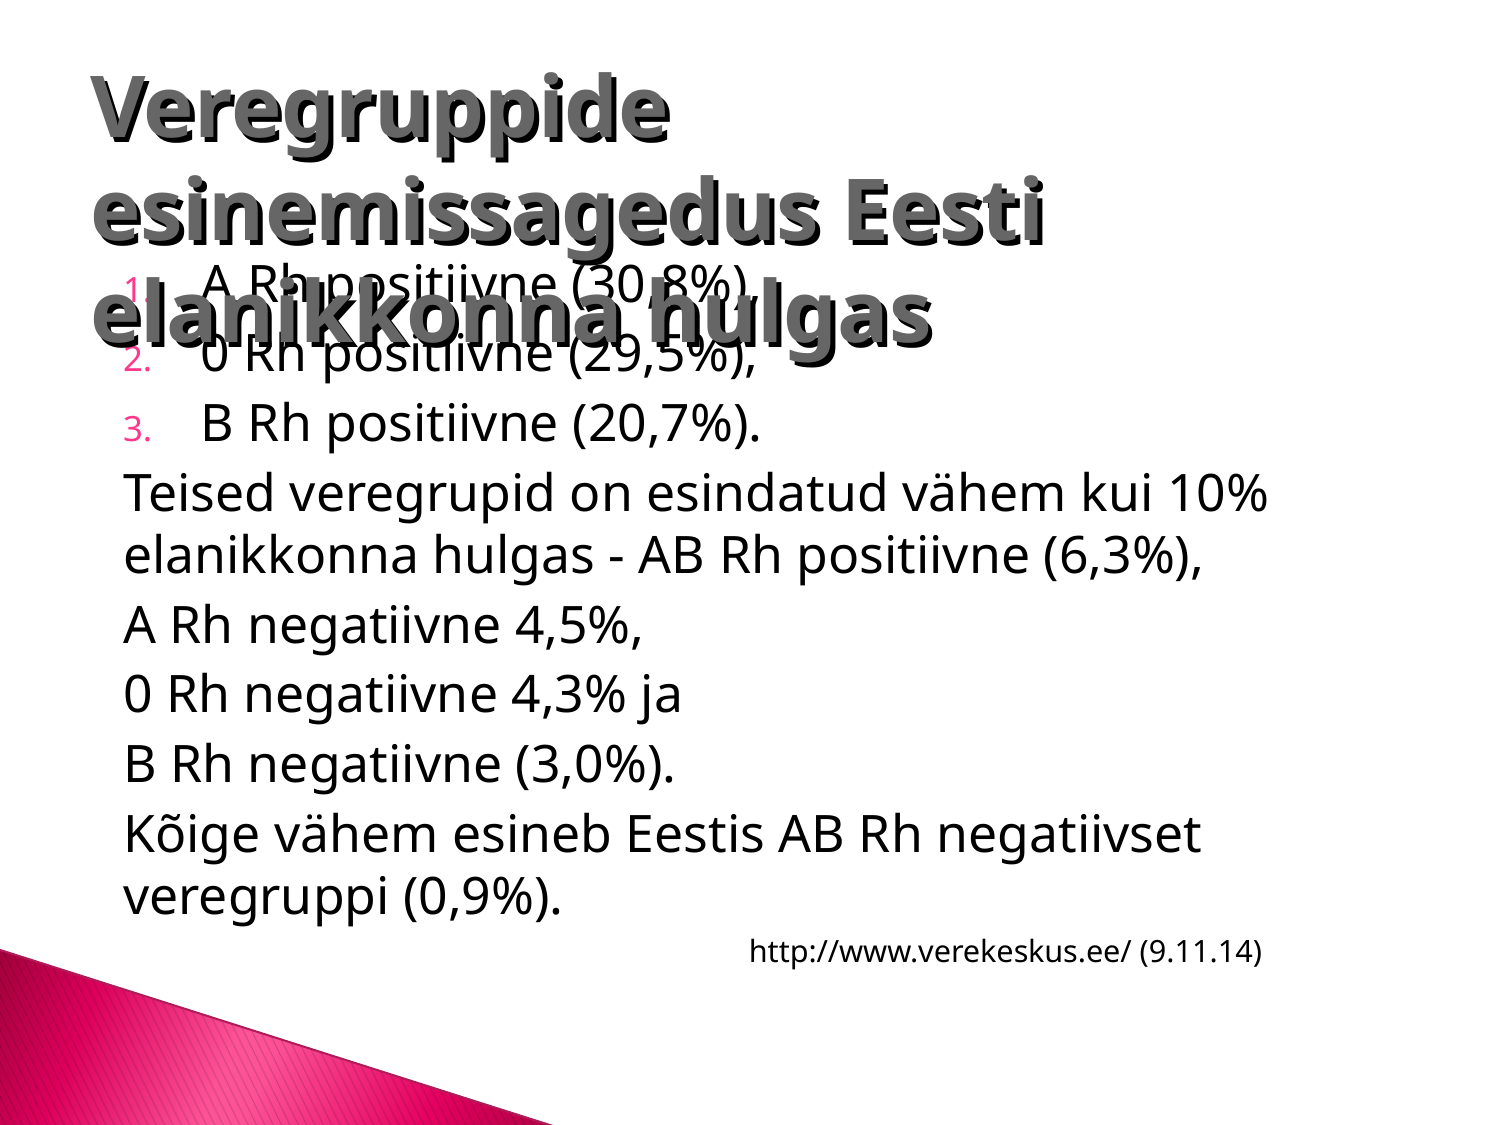

Veregruppide esinemissagedus Eesti elanikkonna hulgas
# A Rh positiivne (30,8%),
0 Rh positiivne (29,5%),
B Rh positiivne (20,7%).
Teised veregrupid on esindatud vähem kui 10% elanikkonna hulgas - AB Rh positiivne (6,3%),
A Rh negatiivne 4,5%,
0 Rh negatiivne 4,3% ja
B Rh negatiivne (3,0%).
Kõige vähem esineb Eestis AB Rh negatiivset veregruppi (0,9%).
http://www.verekeskus.ee/ (9.11.14)